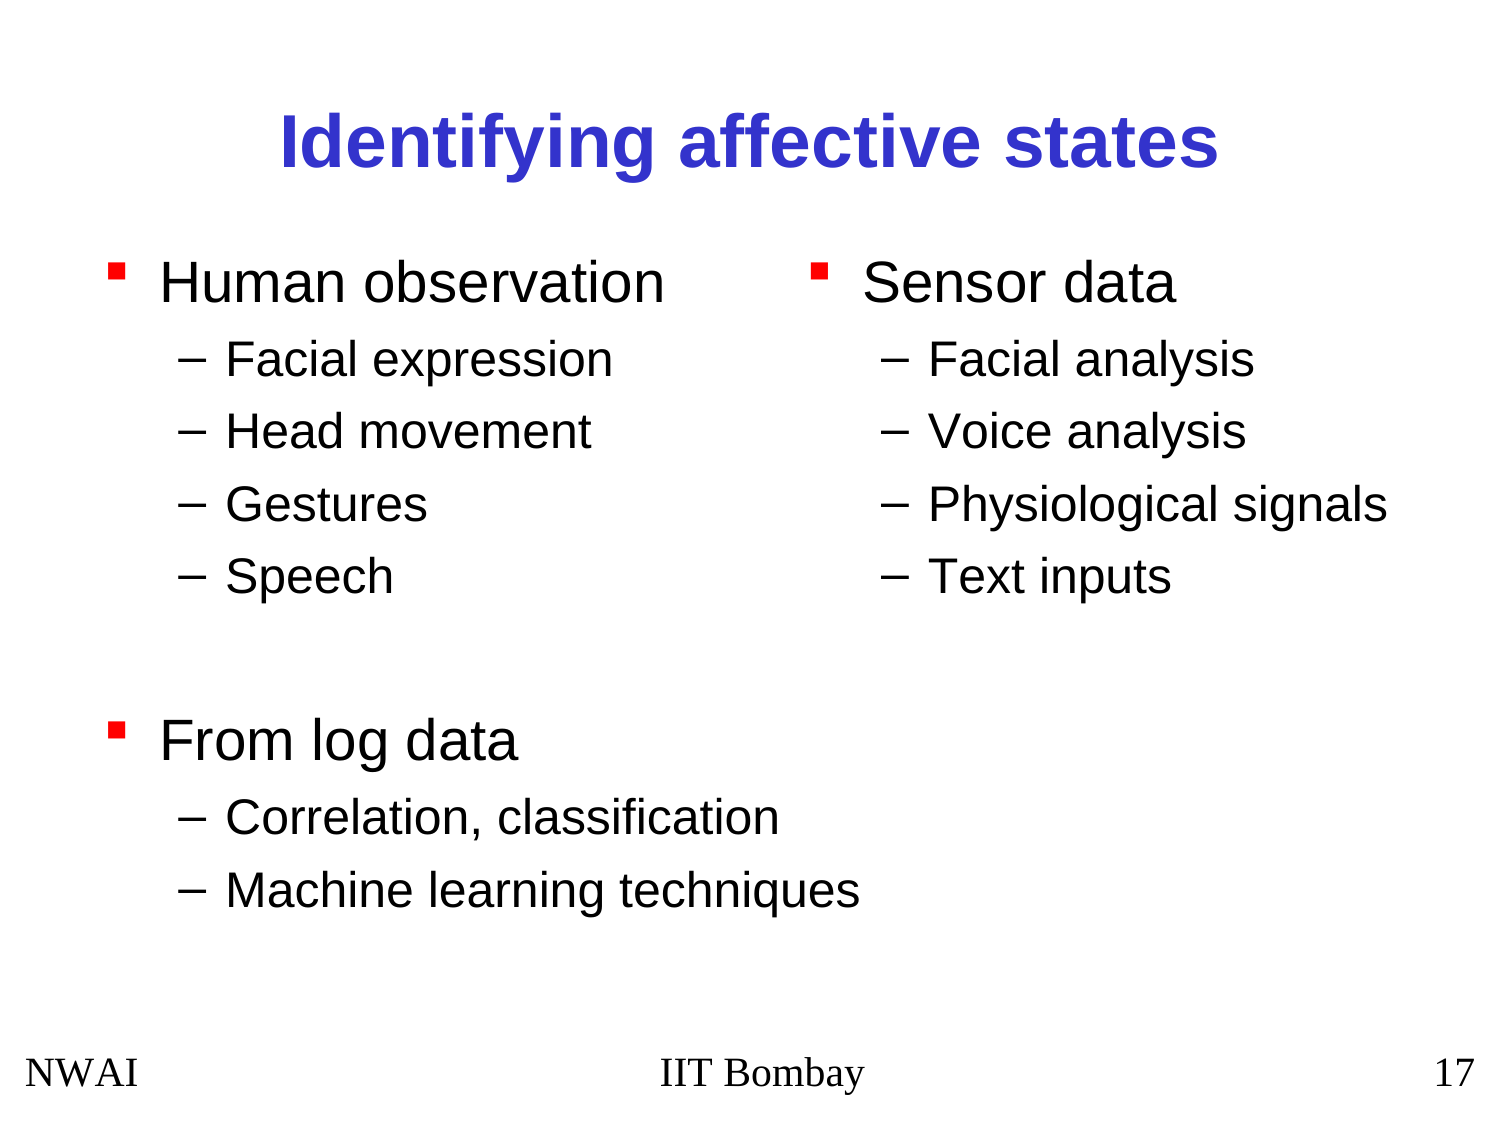

# Identifying affective states
Human observation
Facial expression
Head movement
Gestures
Speech
From log data
Correlation, classification
Machine learning techniques
Sensor data
Facial analysis
Voice analysis
Physiological signals
Text inputs
NWAI
IIT Bombay
17